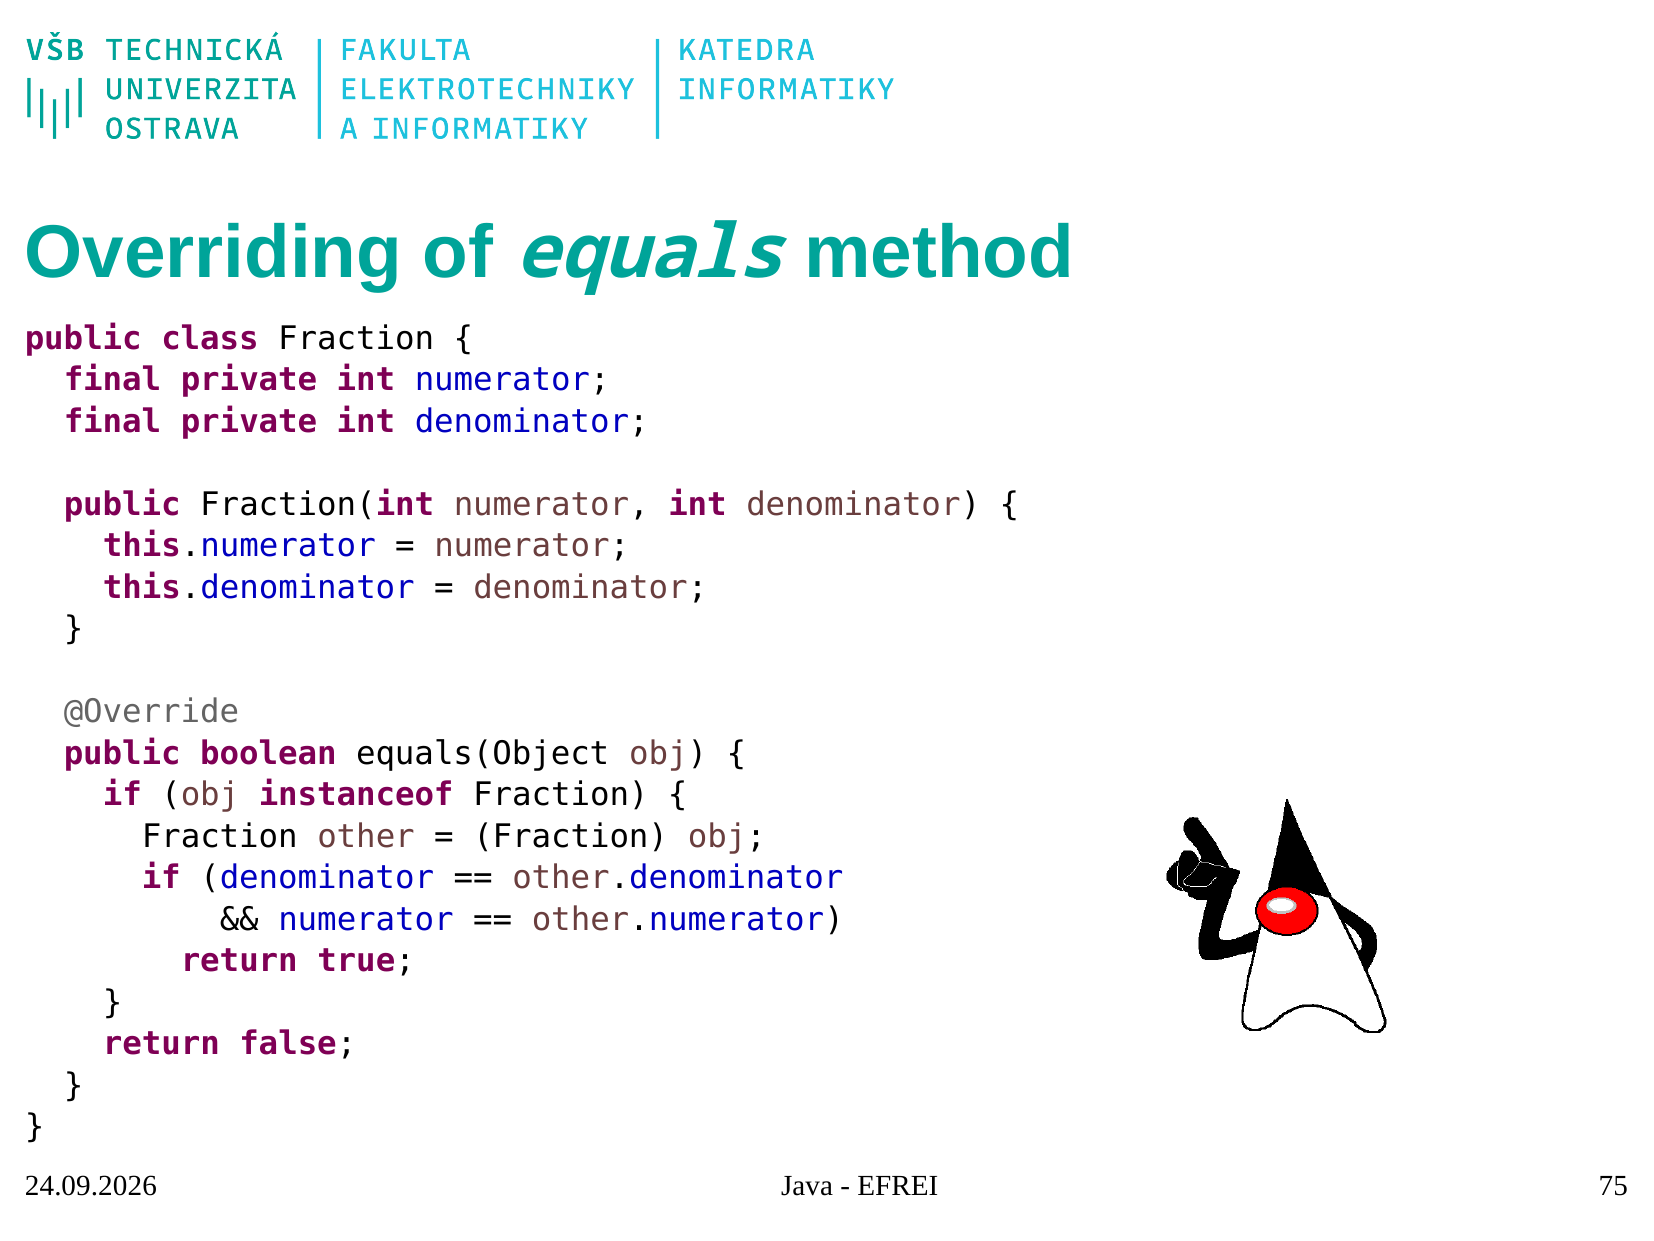

# Overriding of equals method
public class Fraction {
 final private int numerator;
 final private int denominator;
 public Fraction(int numerator, int denominator) {
 this.numerator = numerator;
 this.denominator = denominator;
 }
 @Override
 public boolean equals(Object obj) {
 if (obj instanceof Fraction) {
 Fraction other = (Fraction) obj;
 if (denominator == other.denominator
 && numerator == other.numerator)
 return true;
 }
 return false;
 }
}
Java - EFREI
75